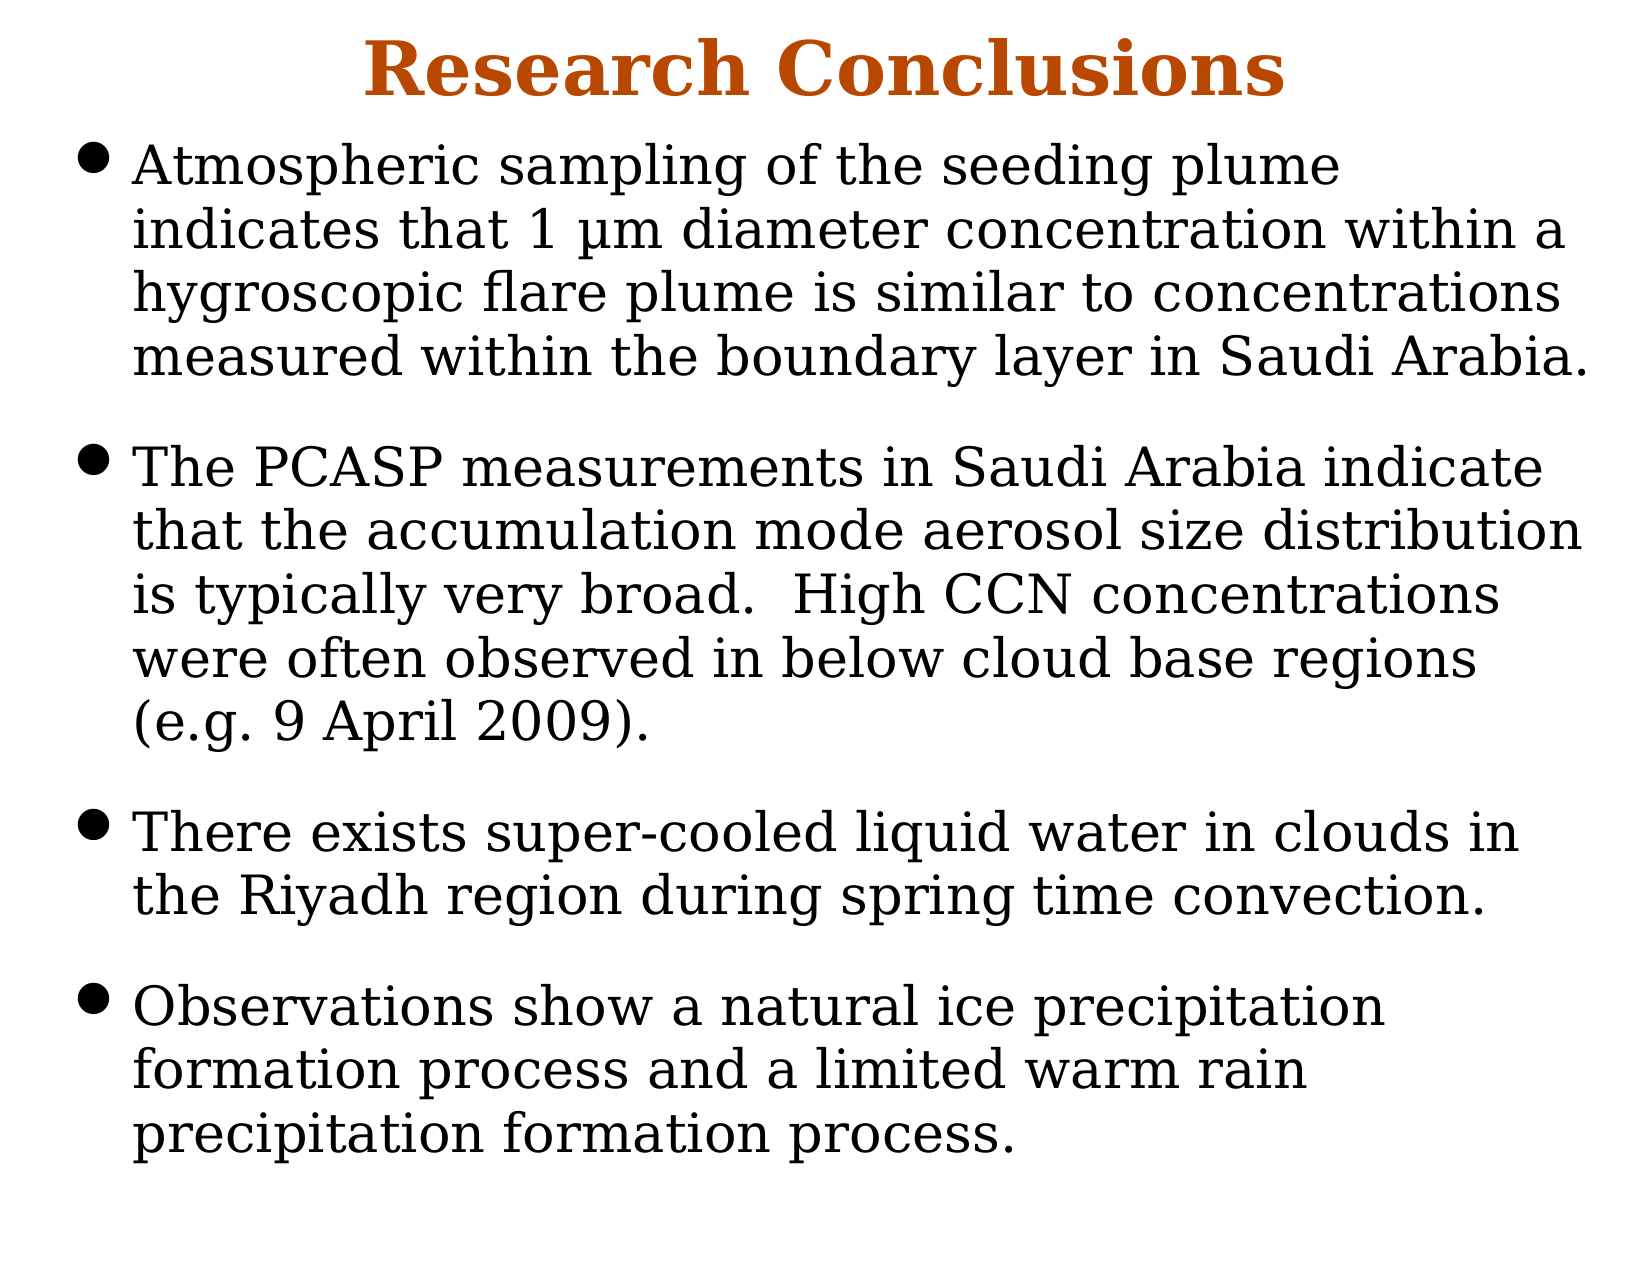

Research Conclusions
Atmospheric sampling of the seeding plume indicates that 1 µm diameter concentration within a hygroscopic flare plume is similar to concentrations measured within the boundary layer in Saudi Arabia.
The PCASP measurements in Saudi Arabia indicate that the accumulation mode aerosol size distribution is typically very broad. High CCN concentrations were often observed in below cloud base regions (e.g. 9 April 2009).
There exists super-cooled liquid water in clouds in the Riyadh region during spring time convection.
Observations show a natural ice precipitation formation process and a limited warm rain precipitation formation process.